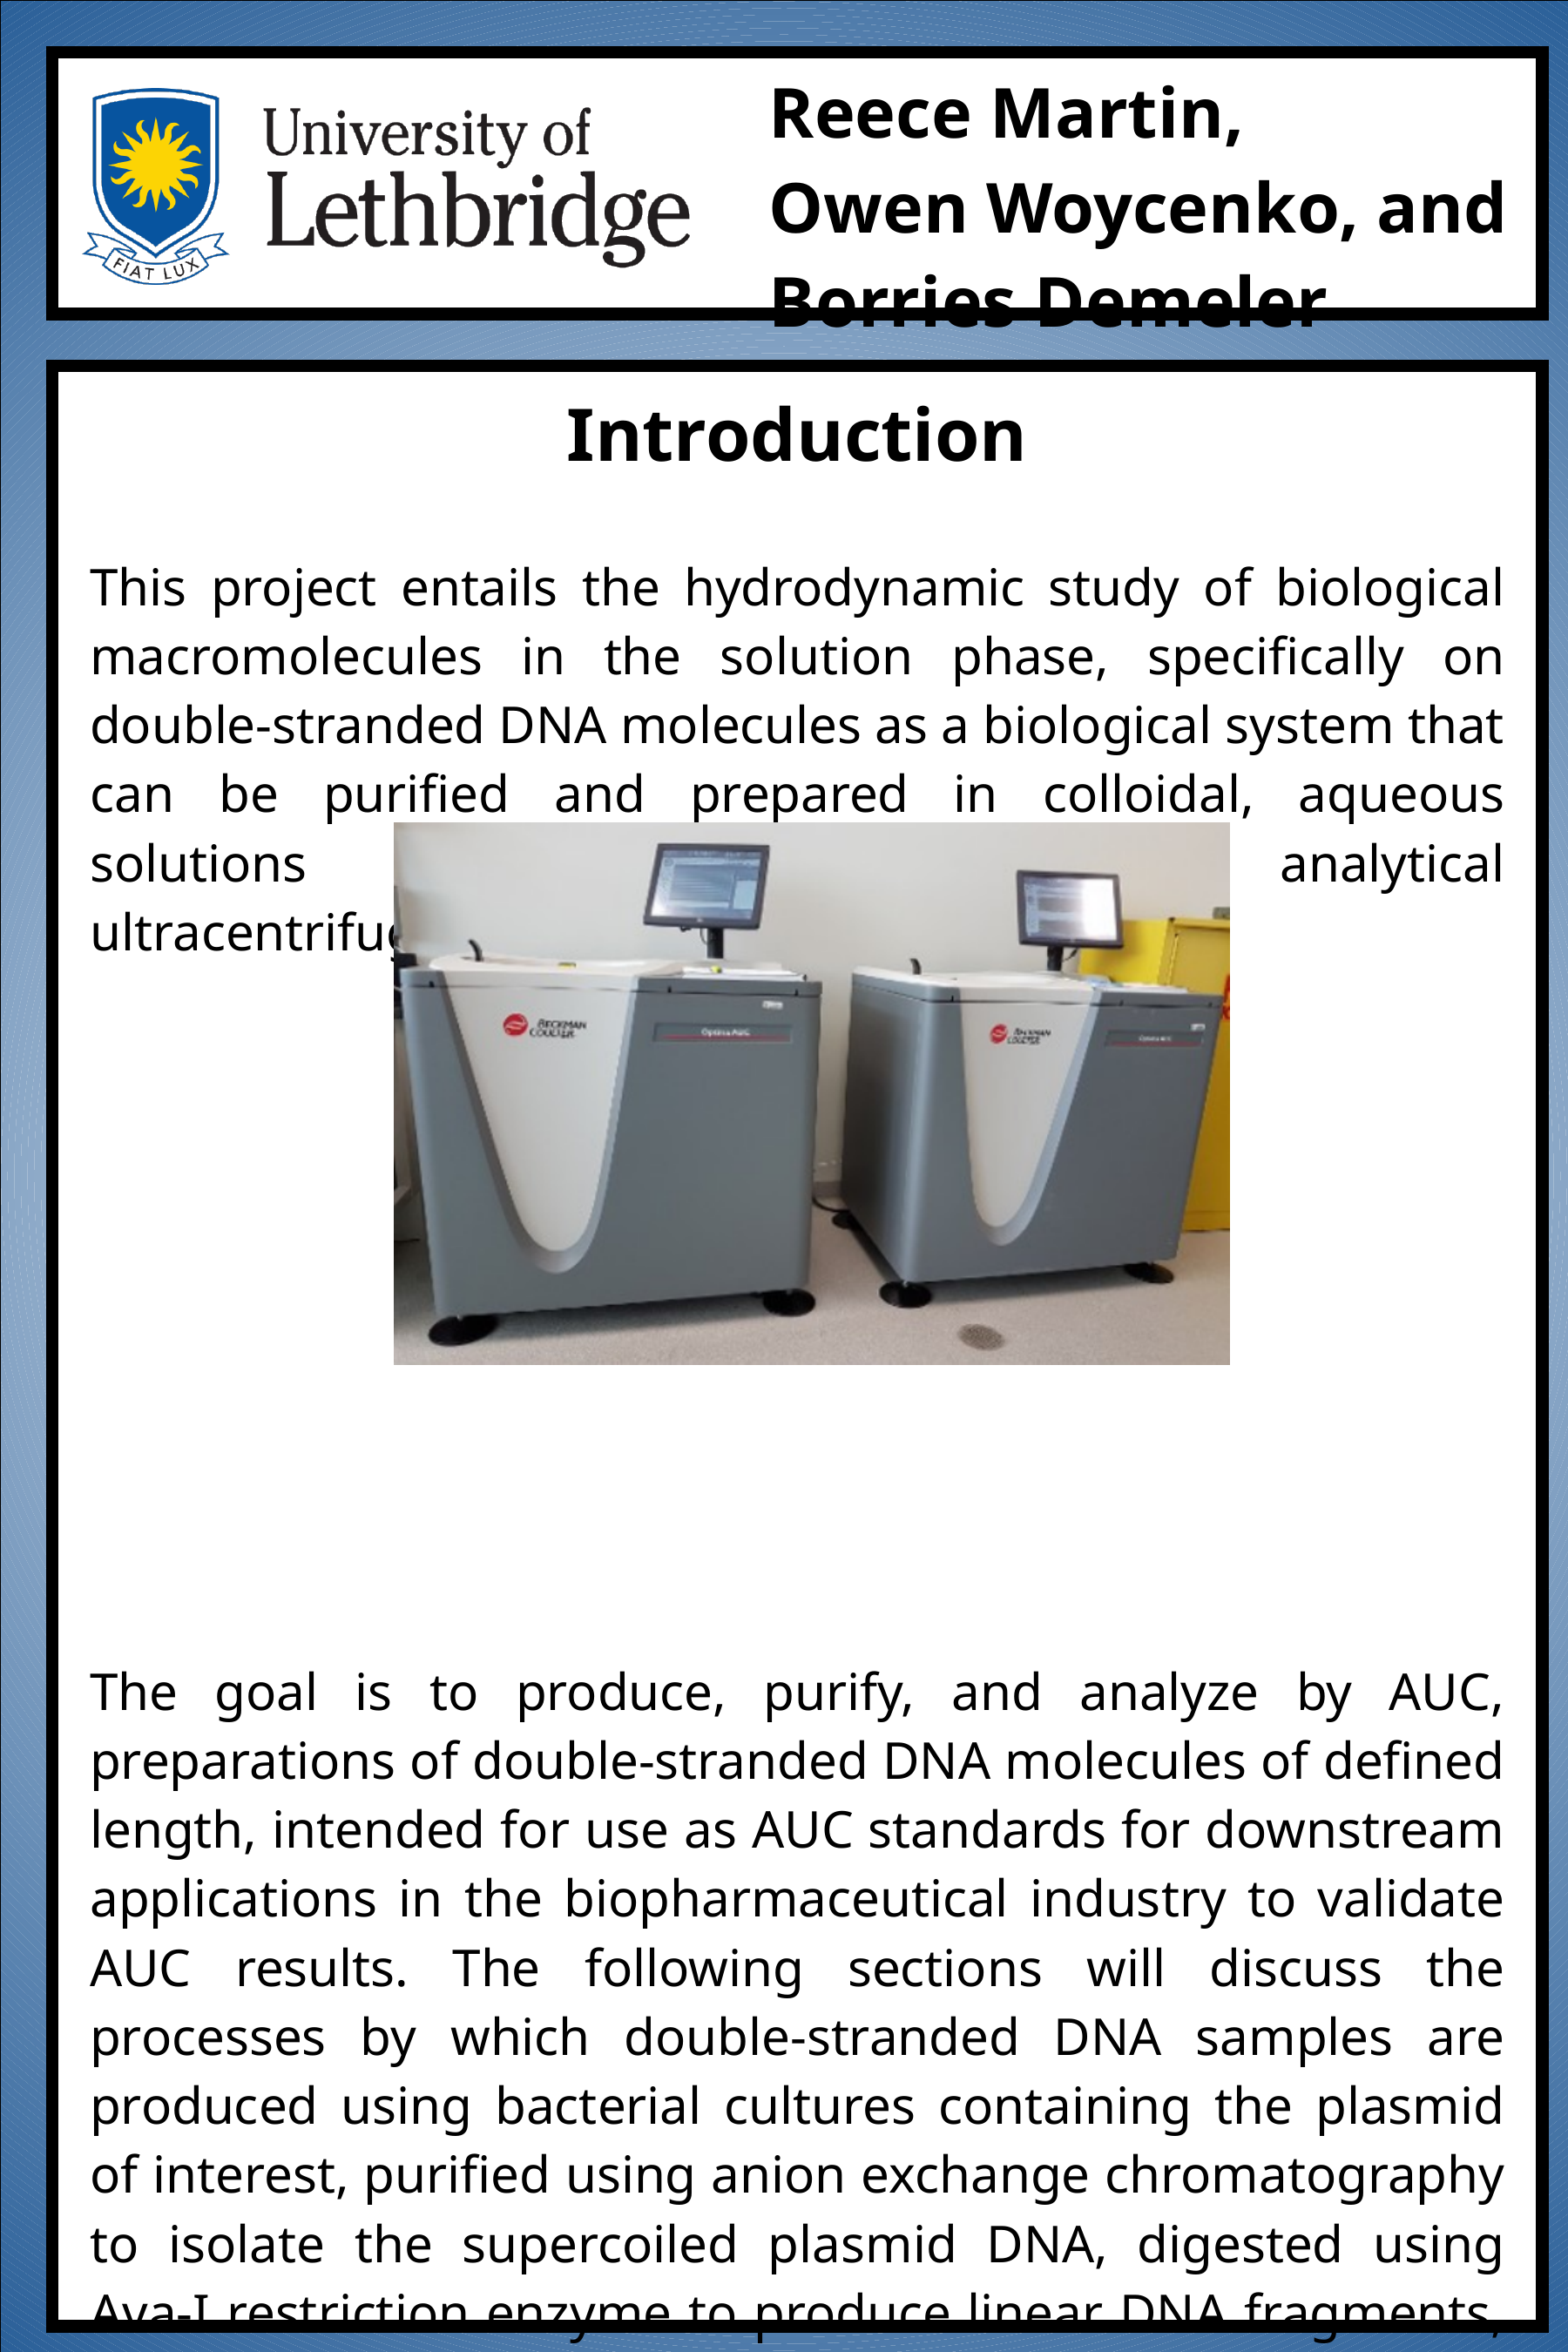

Reece Martin,
Owen Woycenko, and
Borries Demeler
Introduction
This project entails the hydrodynamic study of biological macromolecules in the solution phase, specifically on double-stranded DNA molecules as a biological system that can be purified and prepared in colloidal, aqueous solutions suitable for study by analytical ultracentrifugation (AUC).
The goal is to produce, purify, and analyze by AUC, preparations of double-stranded DNA molecules of defined length, intended for use as AUC standards for downstream applications in the biopharmaceutical industry to validate AUC results. The following sections will discuss the processes by which double-stranded DNA samples are produced using bacterial cultures containing the plasmid of interest, purified using anion exchange chromatography to isolate the supercoiled plasmid DNA, digested using Ava-I restriction enzyme to produce linear DNA fragments, and finally how they are separated based on the conformation state using gel-filtration or size exclusion chromatography.
At the current stage of this project, the goal is to achieve batch-to-batch reproducibility in the generation and purification of double-stranded DNA fragments.